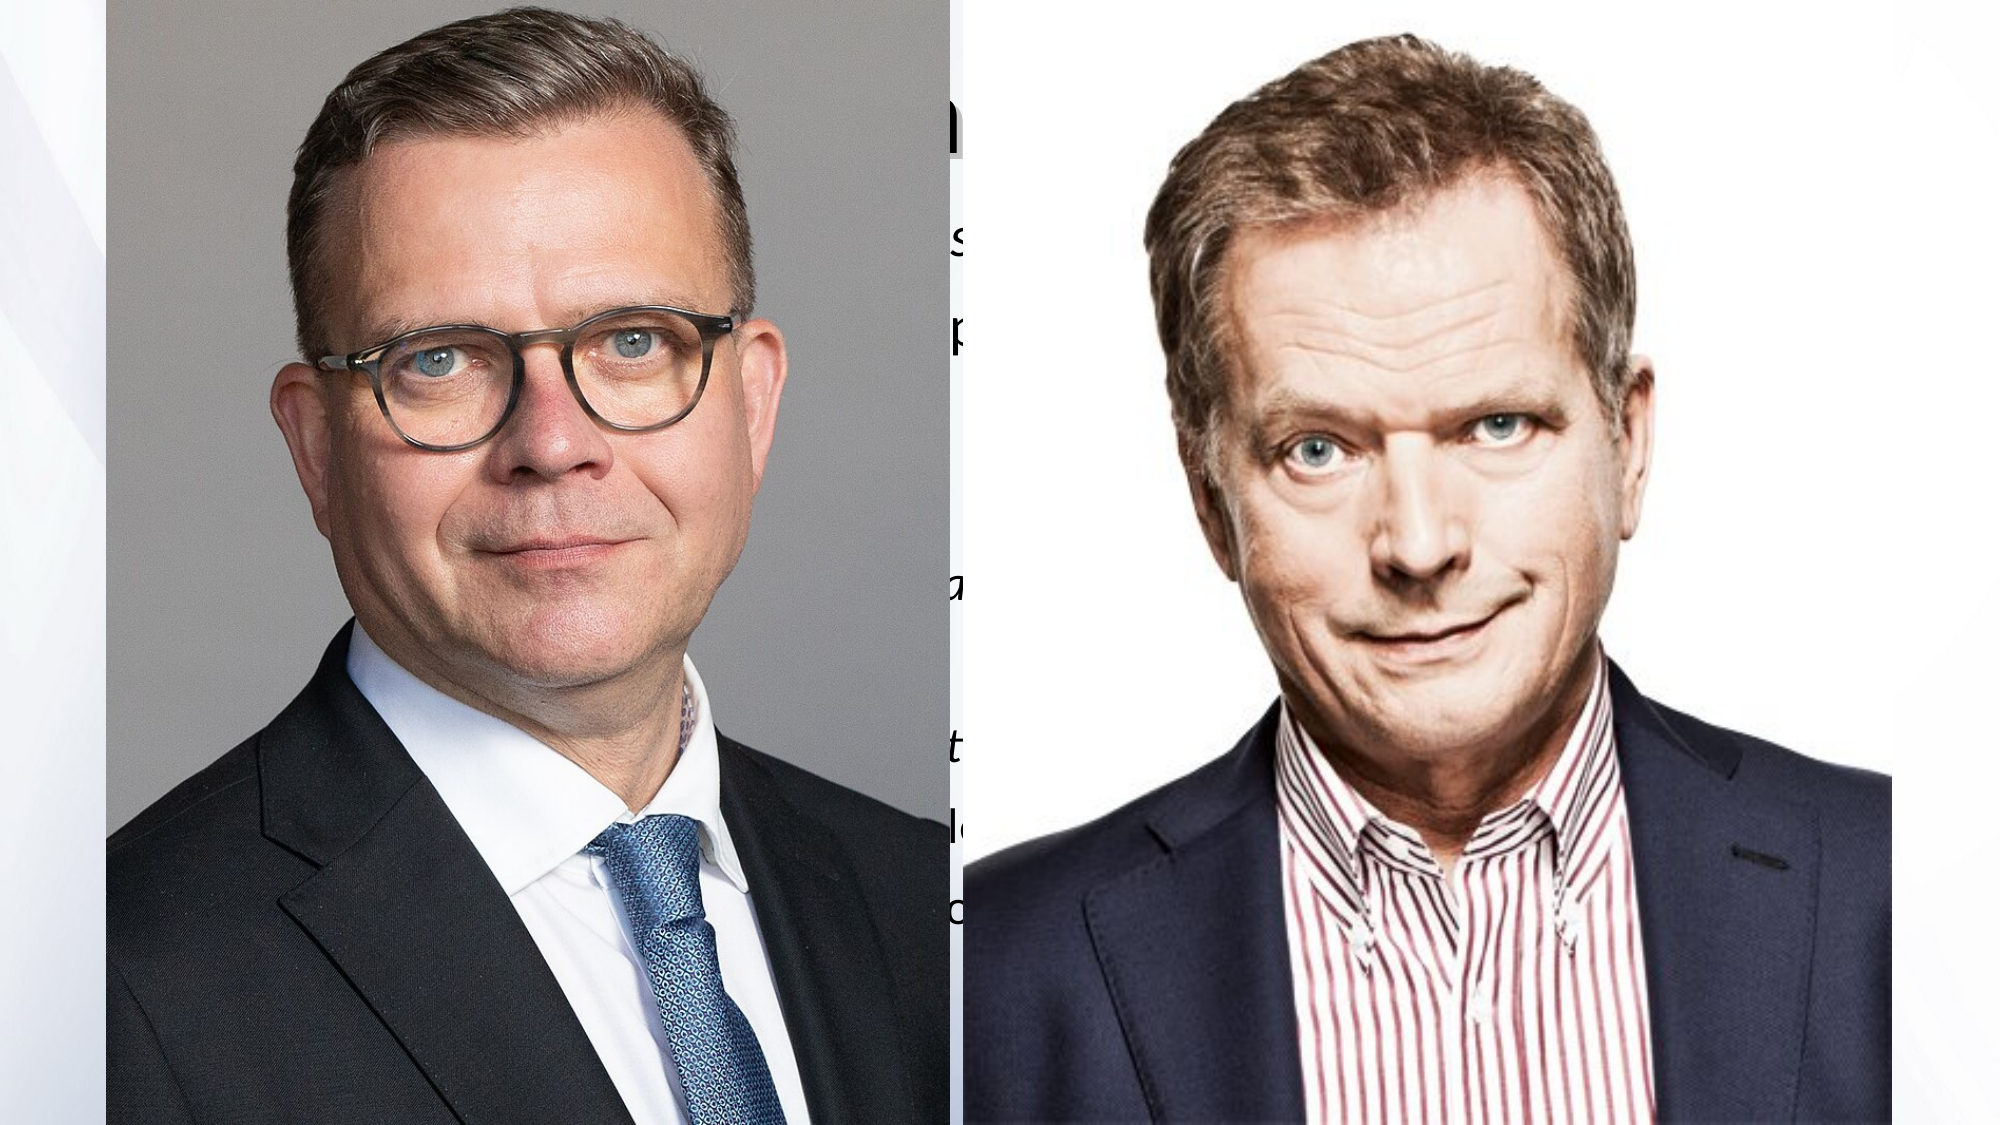

# Politický systém
prezident (suomen tasavallan presidentti): Sauli Niinistö
premiér (pääministeri): Petteri Orpo
strany v parlamentu (eduskunta):
Národní koaliční strana (Kokoomus)
Křesťanští demokraté (Kristillisdemokraatit)
Praví Finové (Perussuomalaiset)
Švédská lidová strana (Svenska folkpartiet)
Strana středu (Suomen Keskusta), Svaz levice (Vasemmistoliitto),
Zelený svaz (Vihreä liitto), Sociální demokraté (Suomen Sosialidemokraattinen Puolue)